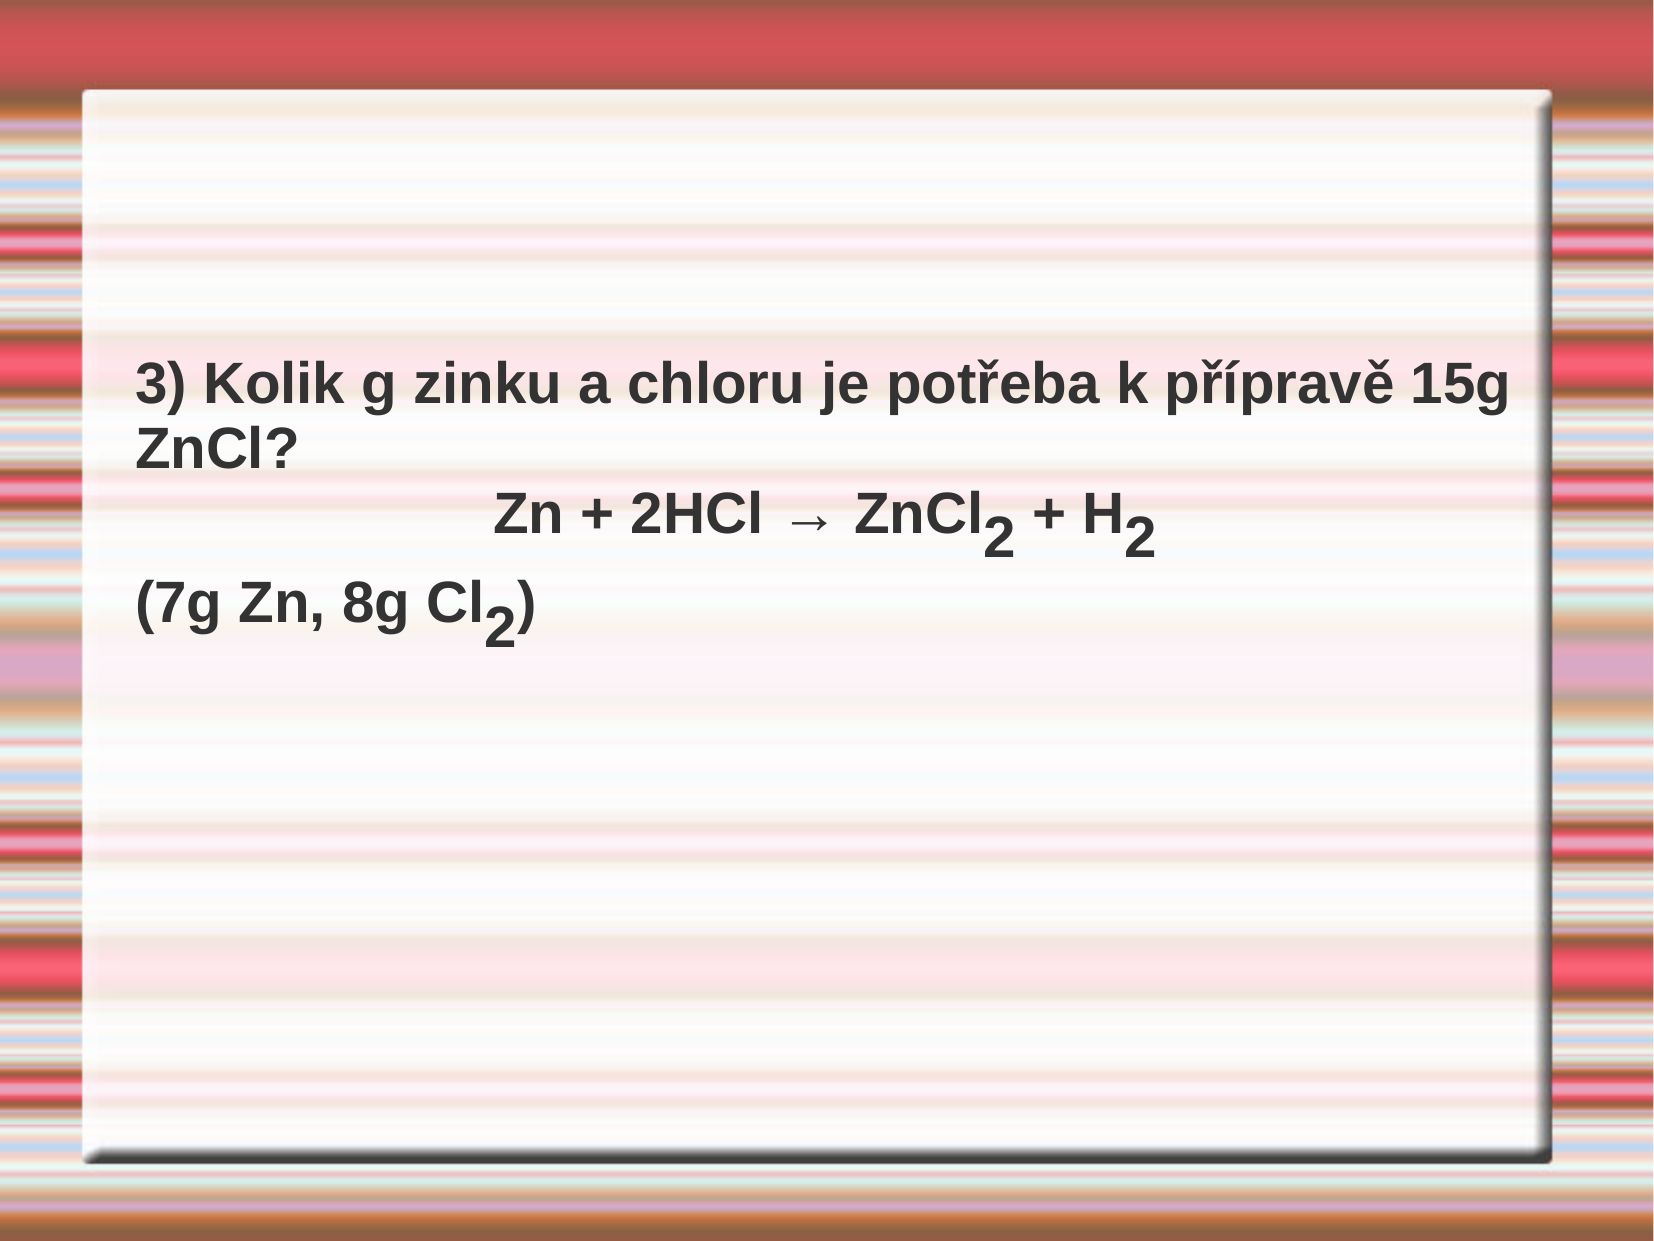

#
3) Kolik g zinku a chloru je potřeba k přípravě 15g ZnCl?
Zn + 2HCl → ZnCl2 + H2
(7g Zn, 8g Cl2)